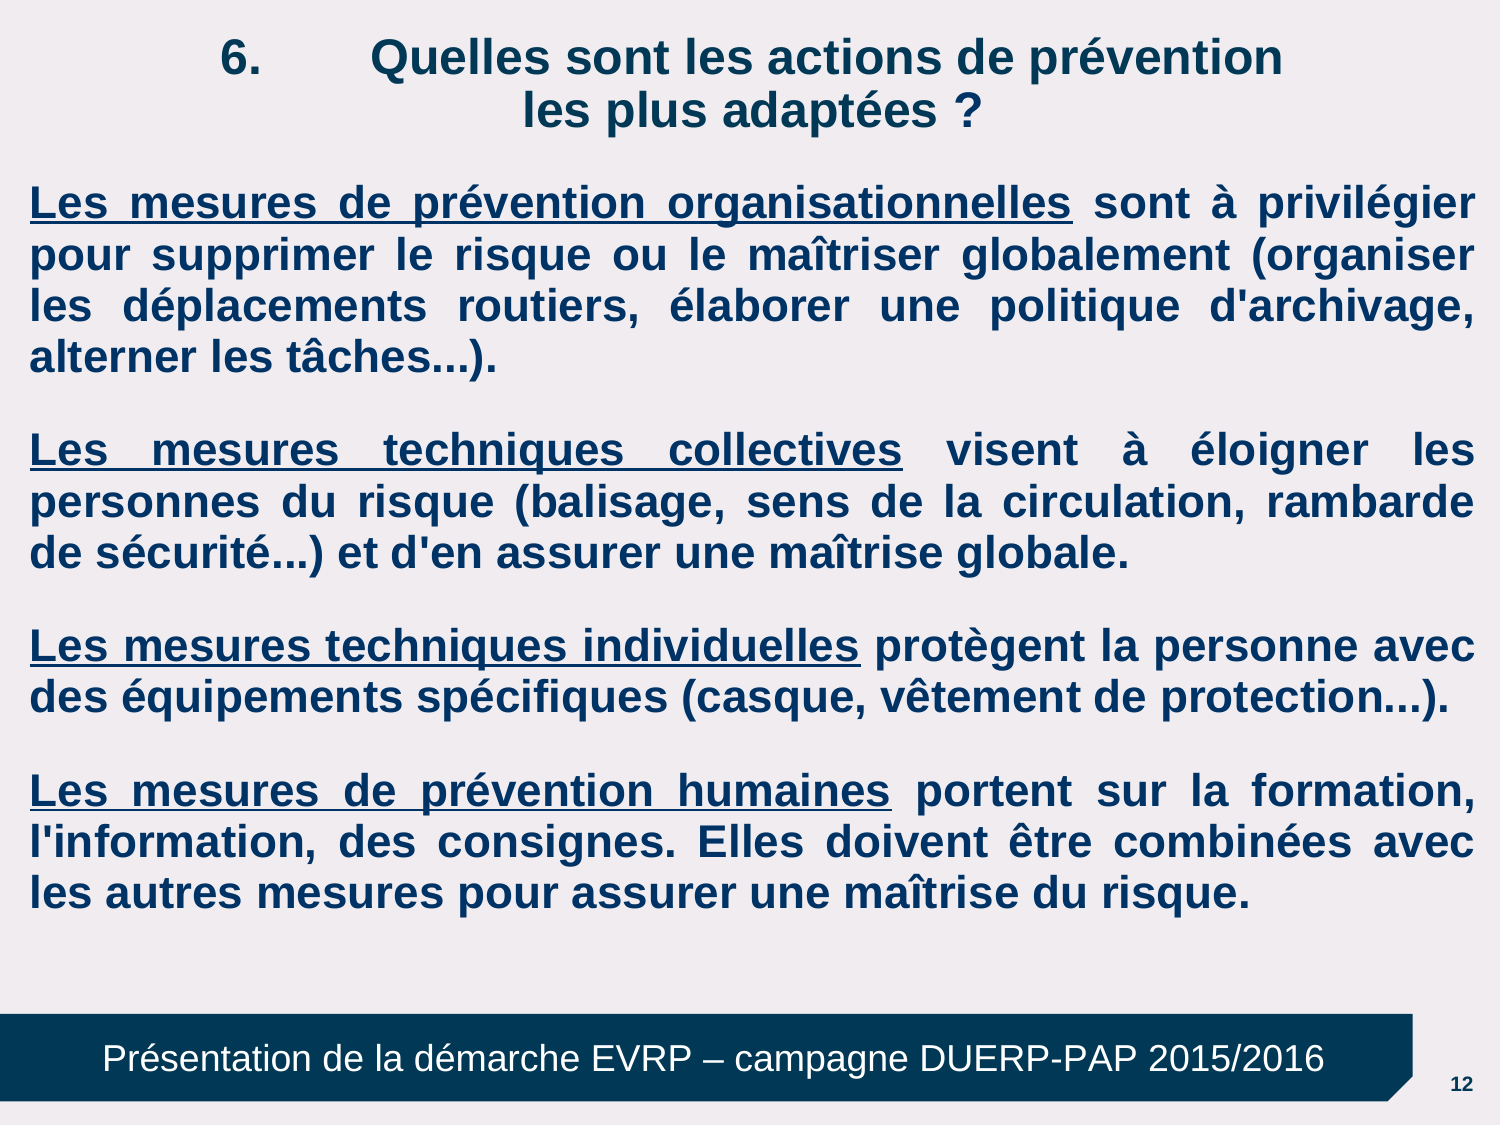

# 6.	Quelles sont les actions de prévention les plus adaptées ?
Les mesures de prévention organisationnelles sont à privilégier pour supprimer le risque ou le maîtriser globalement (organiser les déplacements routiers, élaborer une politique d'archivage, alterner les tâches...).
Les mesures techniques collectives visent à éloigner les personnes du risque (balisage, sens de la circulation, rambarde de sécurité...) et d'en assurer une maîtrise globale.
Les mesures techniques individuelles protègent la personne avec des équipements spécifiques (casque, vêtement de protection...).
Les mesures de prévention humaines portent sur la formation, l'information, des consignes. Elles doivent être combinées avec les autres mesures pour assurer une maîtrise du risque.